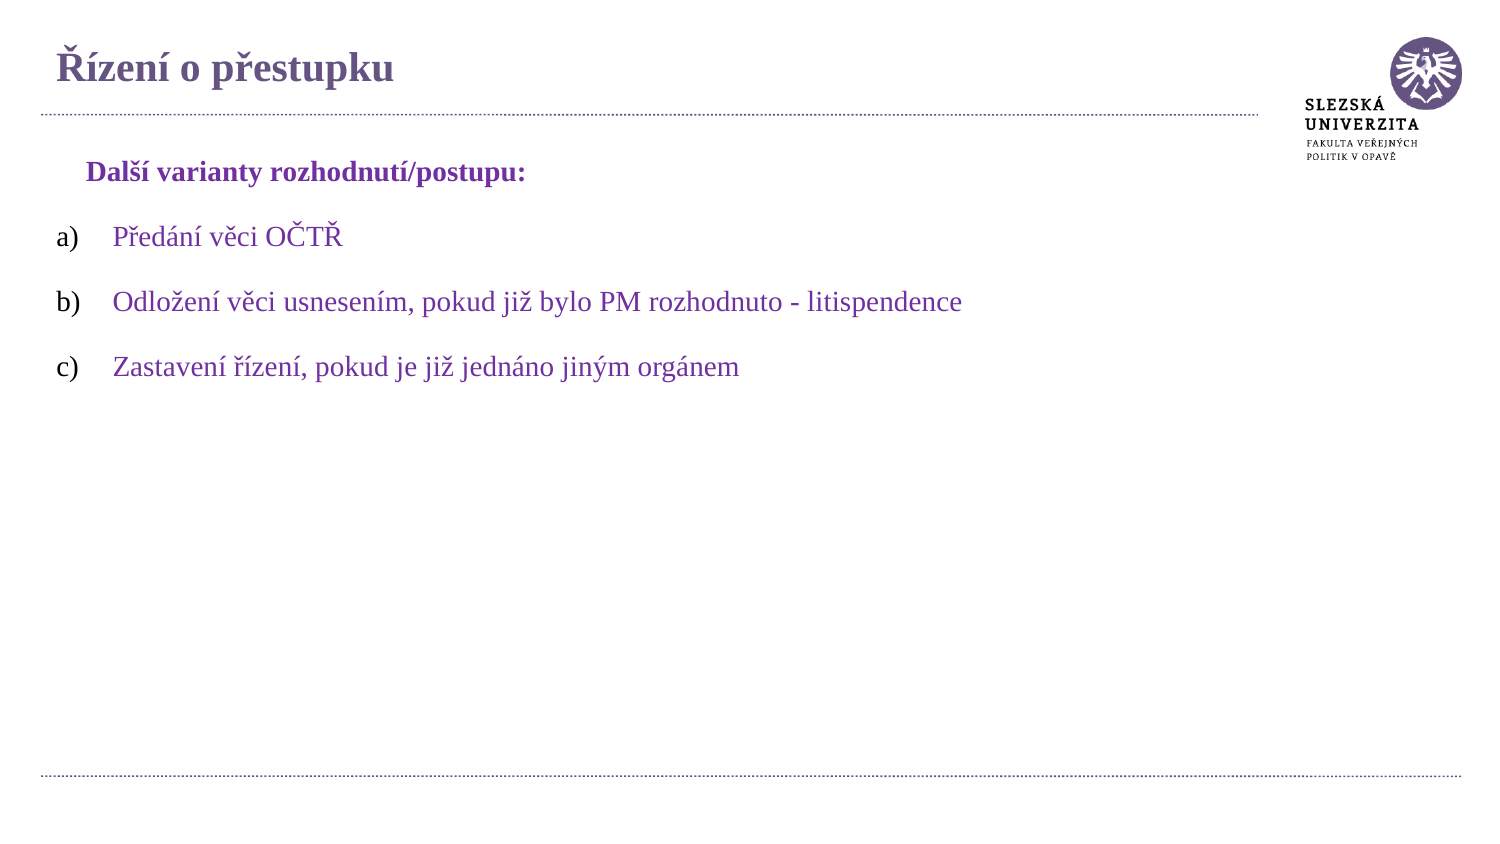

# Řízení o přestupku
Další varianty rozhodnutí/postupu:
Předání věci OČTŘ
Odložení věci usnesením, pokud již bylo PM rozhodnuto - litispendence
Zastavení řízení, pokud je již jednáno jiným orgánem